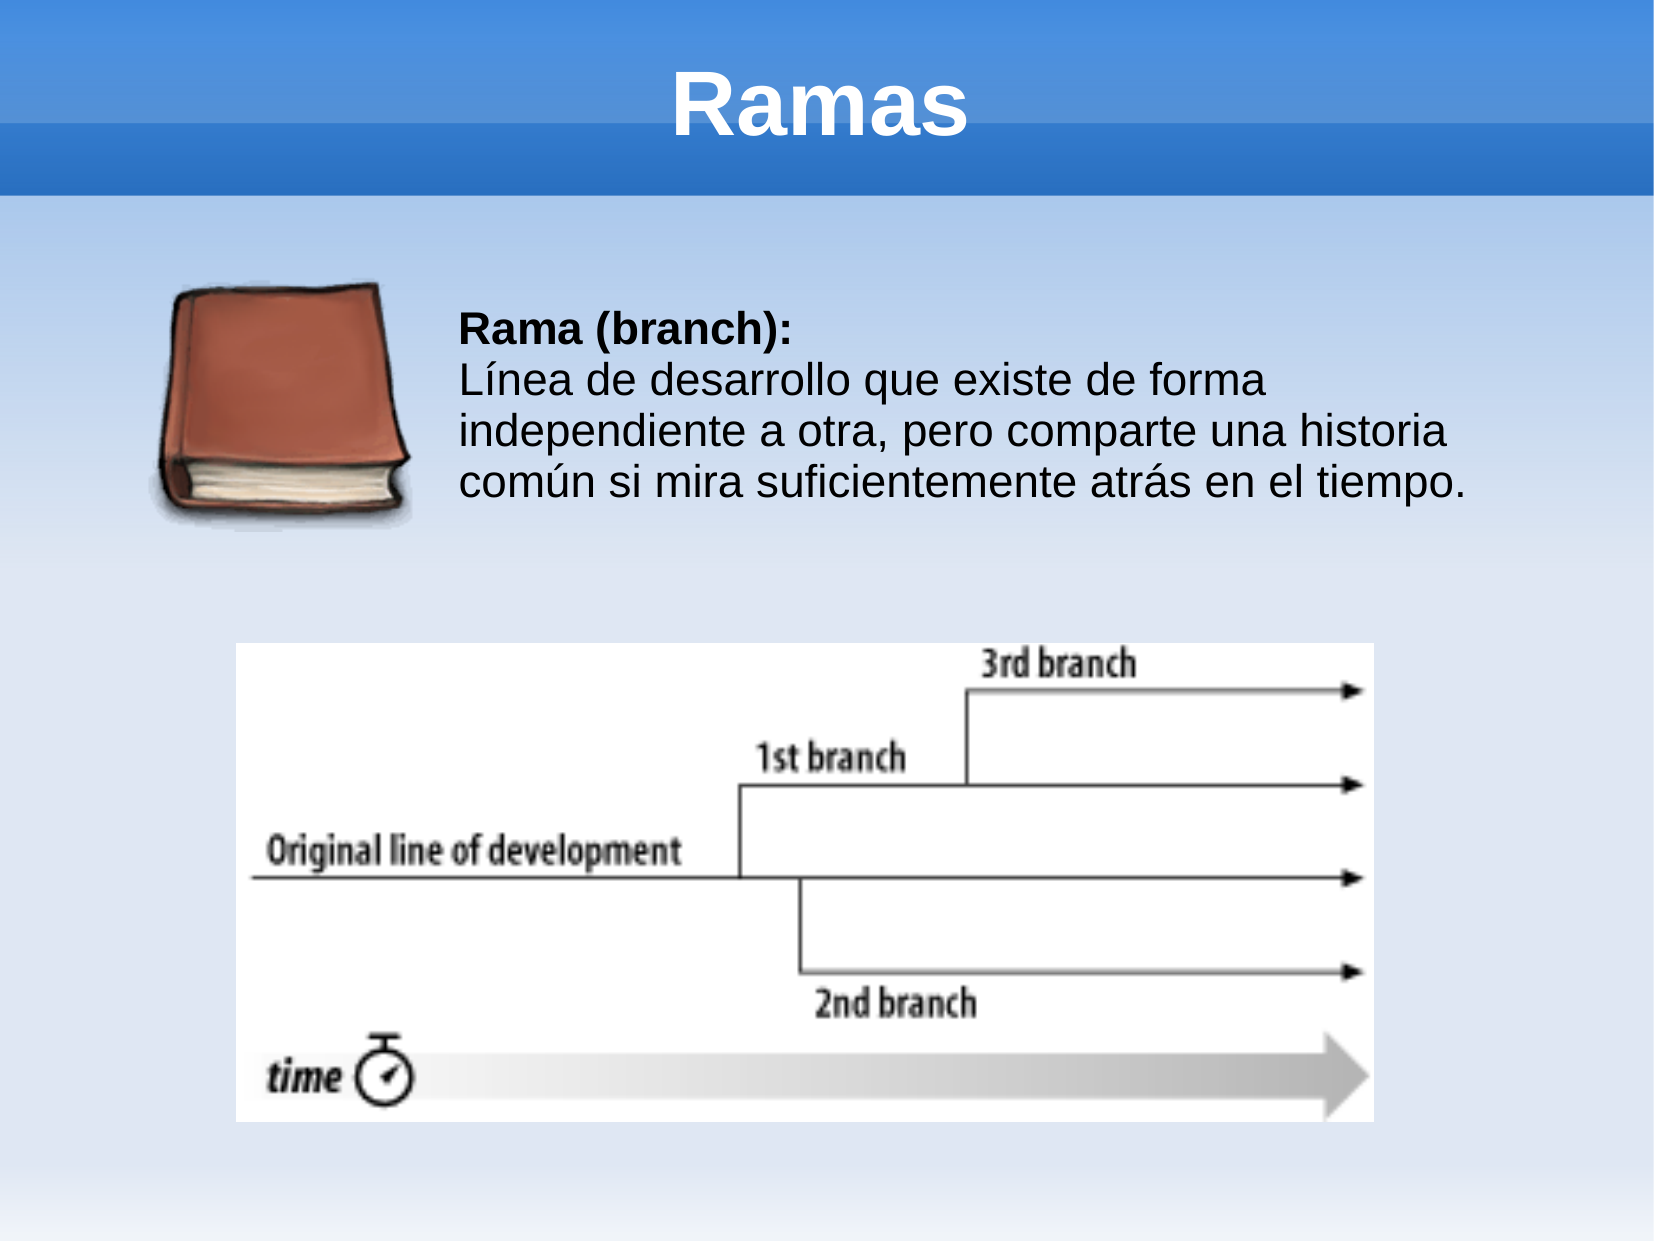

# Ramas
Rama (branch):
Línea de desarrollo que existe de forma independiente a otra, pero comparte una historia común si mira suficientemente atrás en el tiempo.